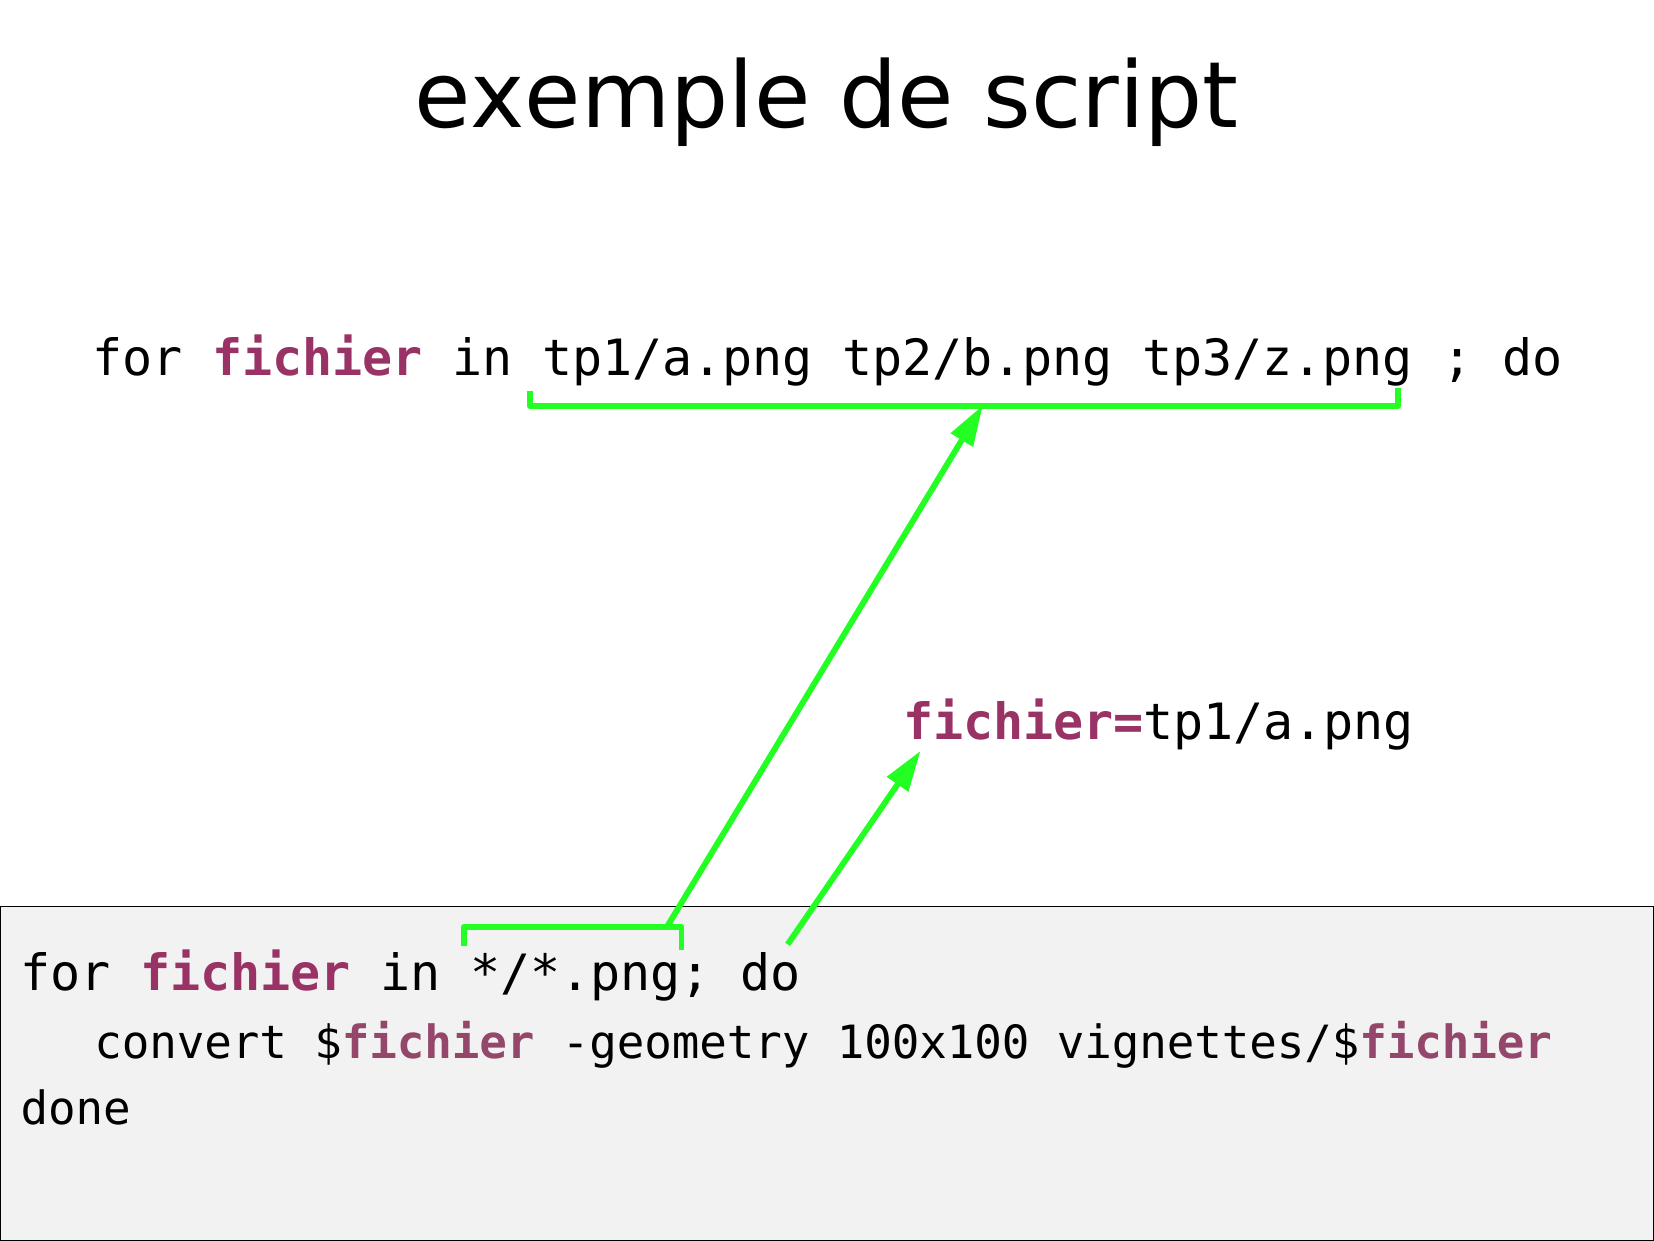

# exemple de script
for fichier in tp1/a.png tp2/b.png tp3/z.png ; do
fichier=tp1/a.png
for fichier in */*.png; do
	convert $fichier -geometry 100x100 vignettes/$fichier
done